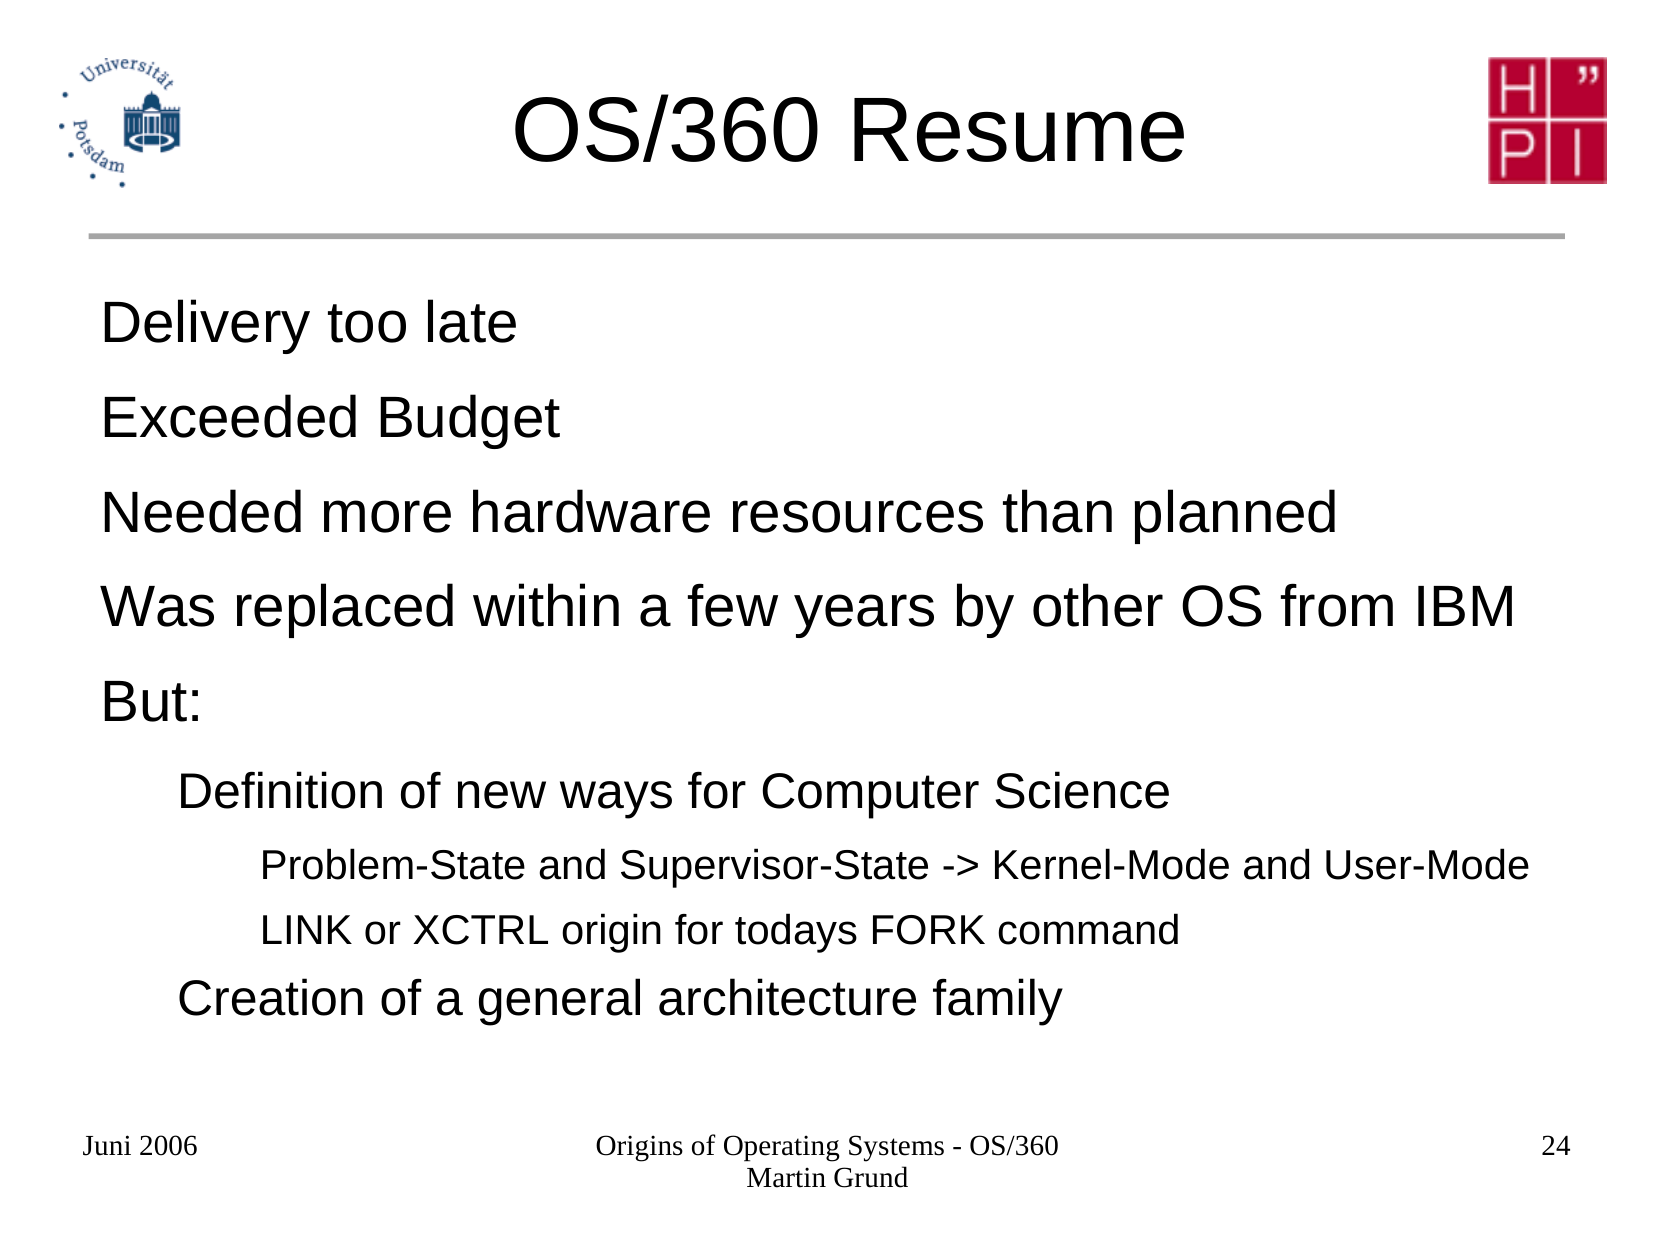

# OS/360 Resume
Delivery too late
Exceeded Budget
Needed more hardware resources than planned
Was replaced within a few years by other OS from IBM
But:
Definition of new ways for Computer Science
Problem-State and Supervisor-State -> Kernel-Mode and User-Mode
LINK or XCTRL origin for todays FORK command
Creation of a general architecture family
Juni 2006
Origins of Operating Systems - OS/360
24